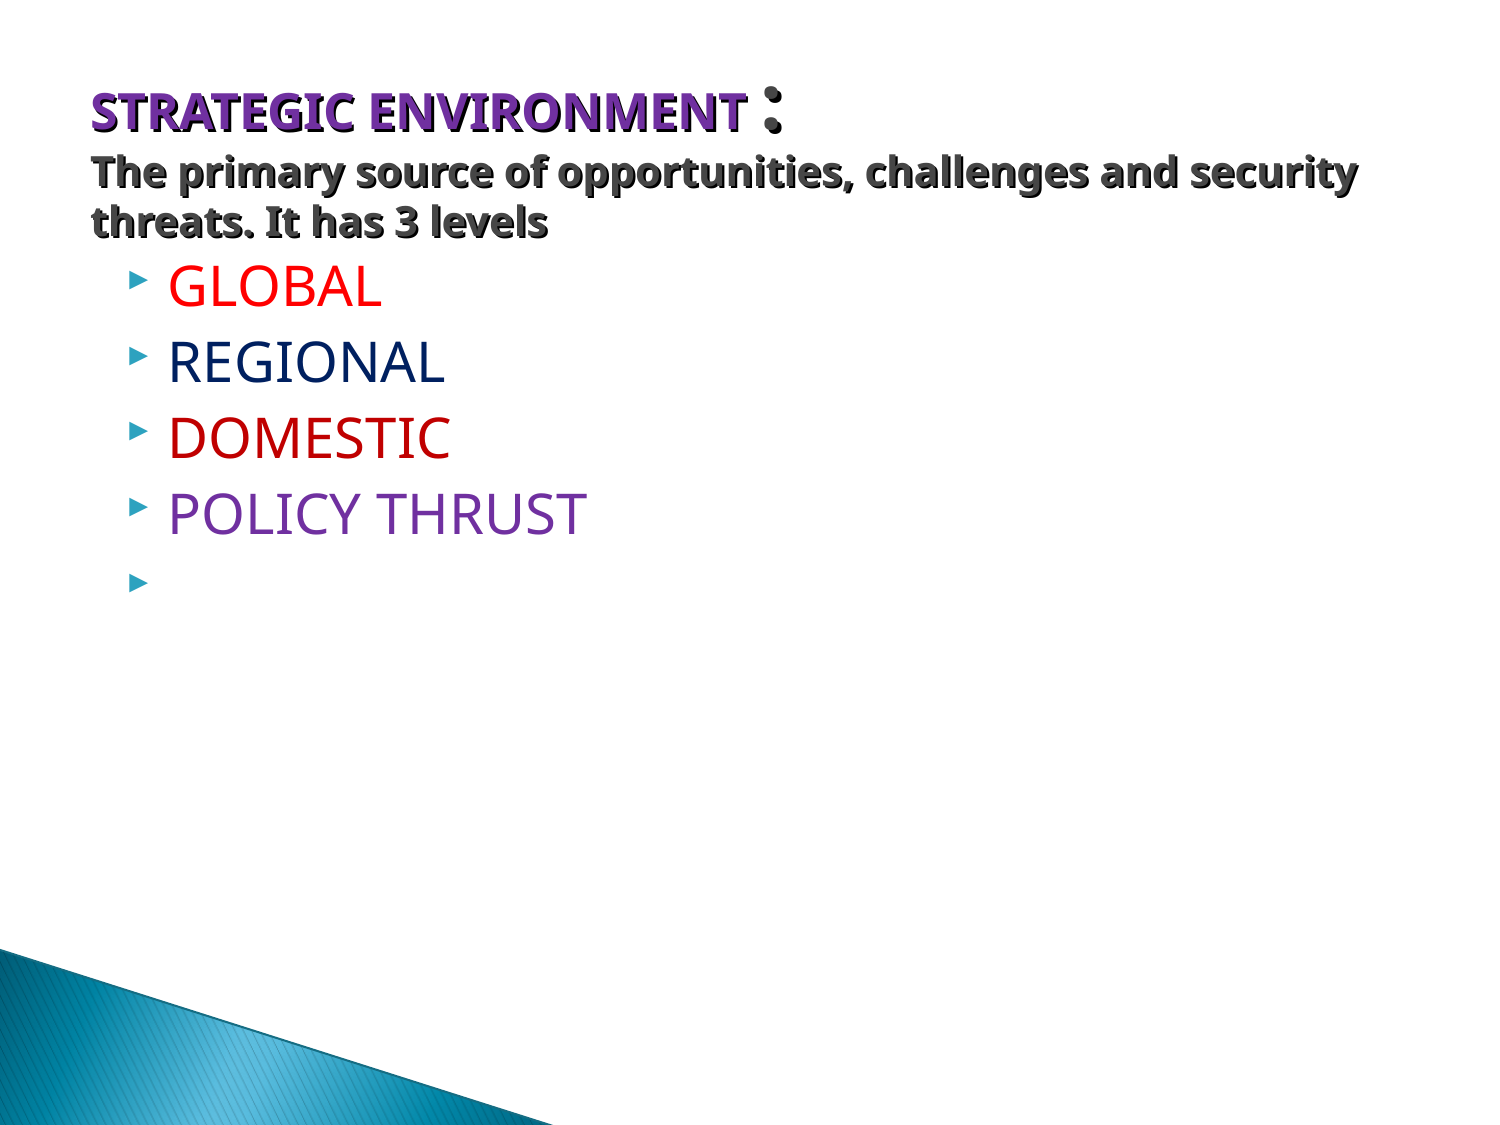

STRATEGIC ENVIRONMENT :
The primary source of opportunities, challenges and security threats. It has 3 levels
# GLOBAL
REGIONAL
DOMESTIC
POLICY THRUST